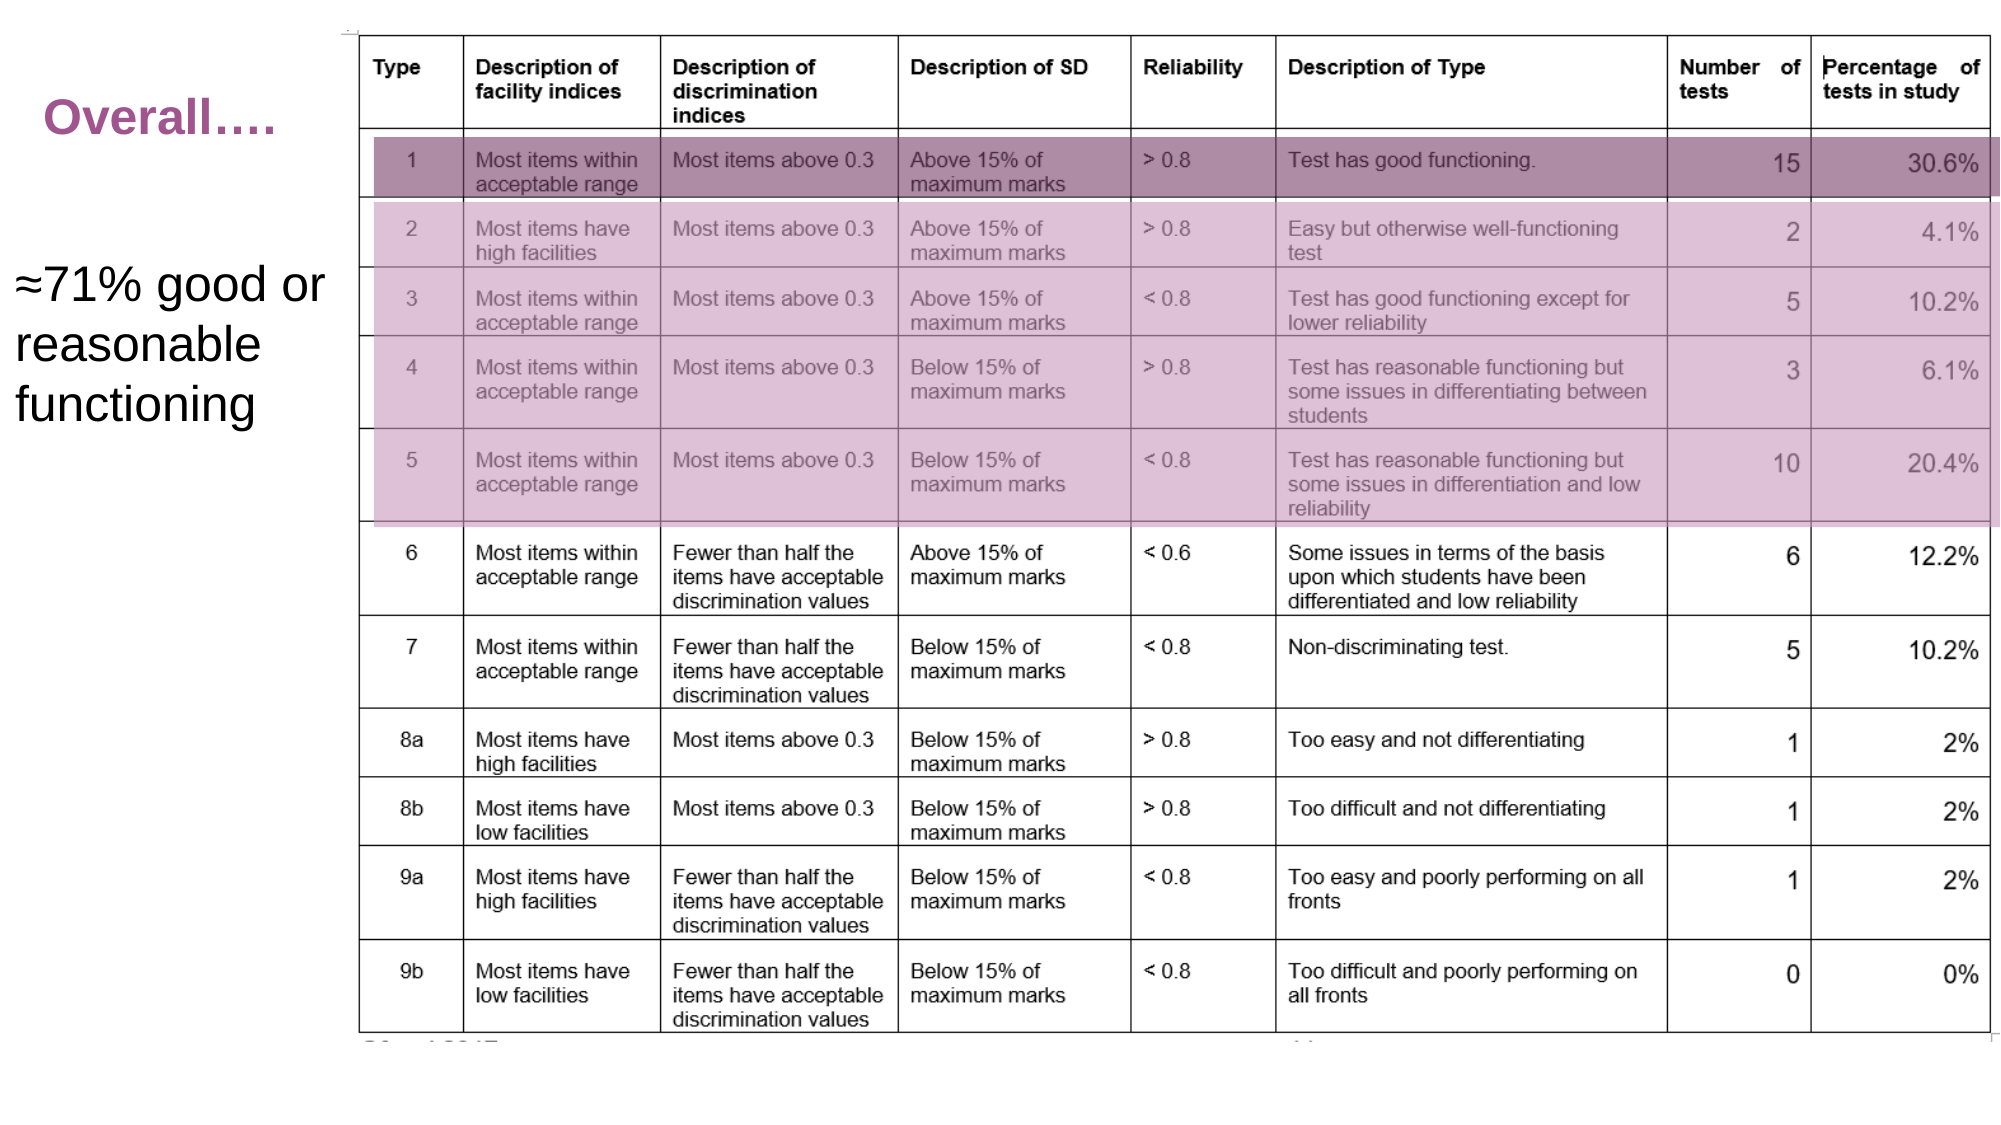

# Overall….
≈71% good or reasonable functioning